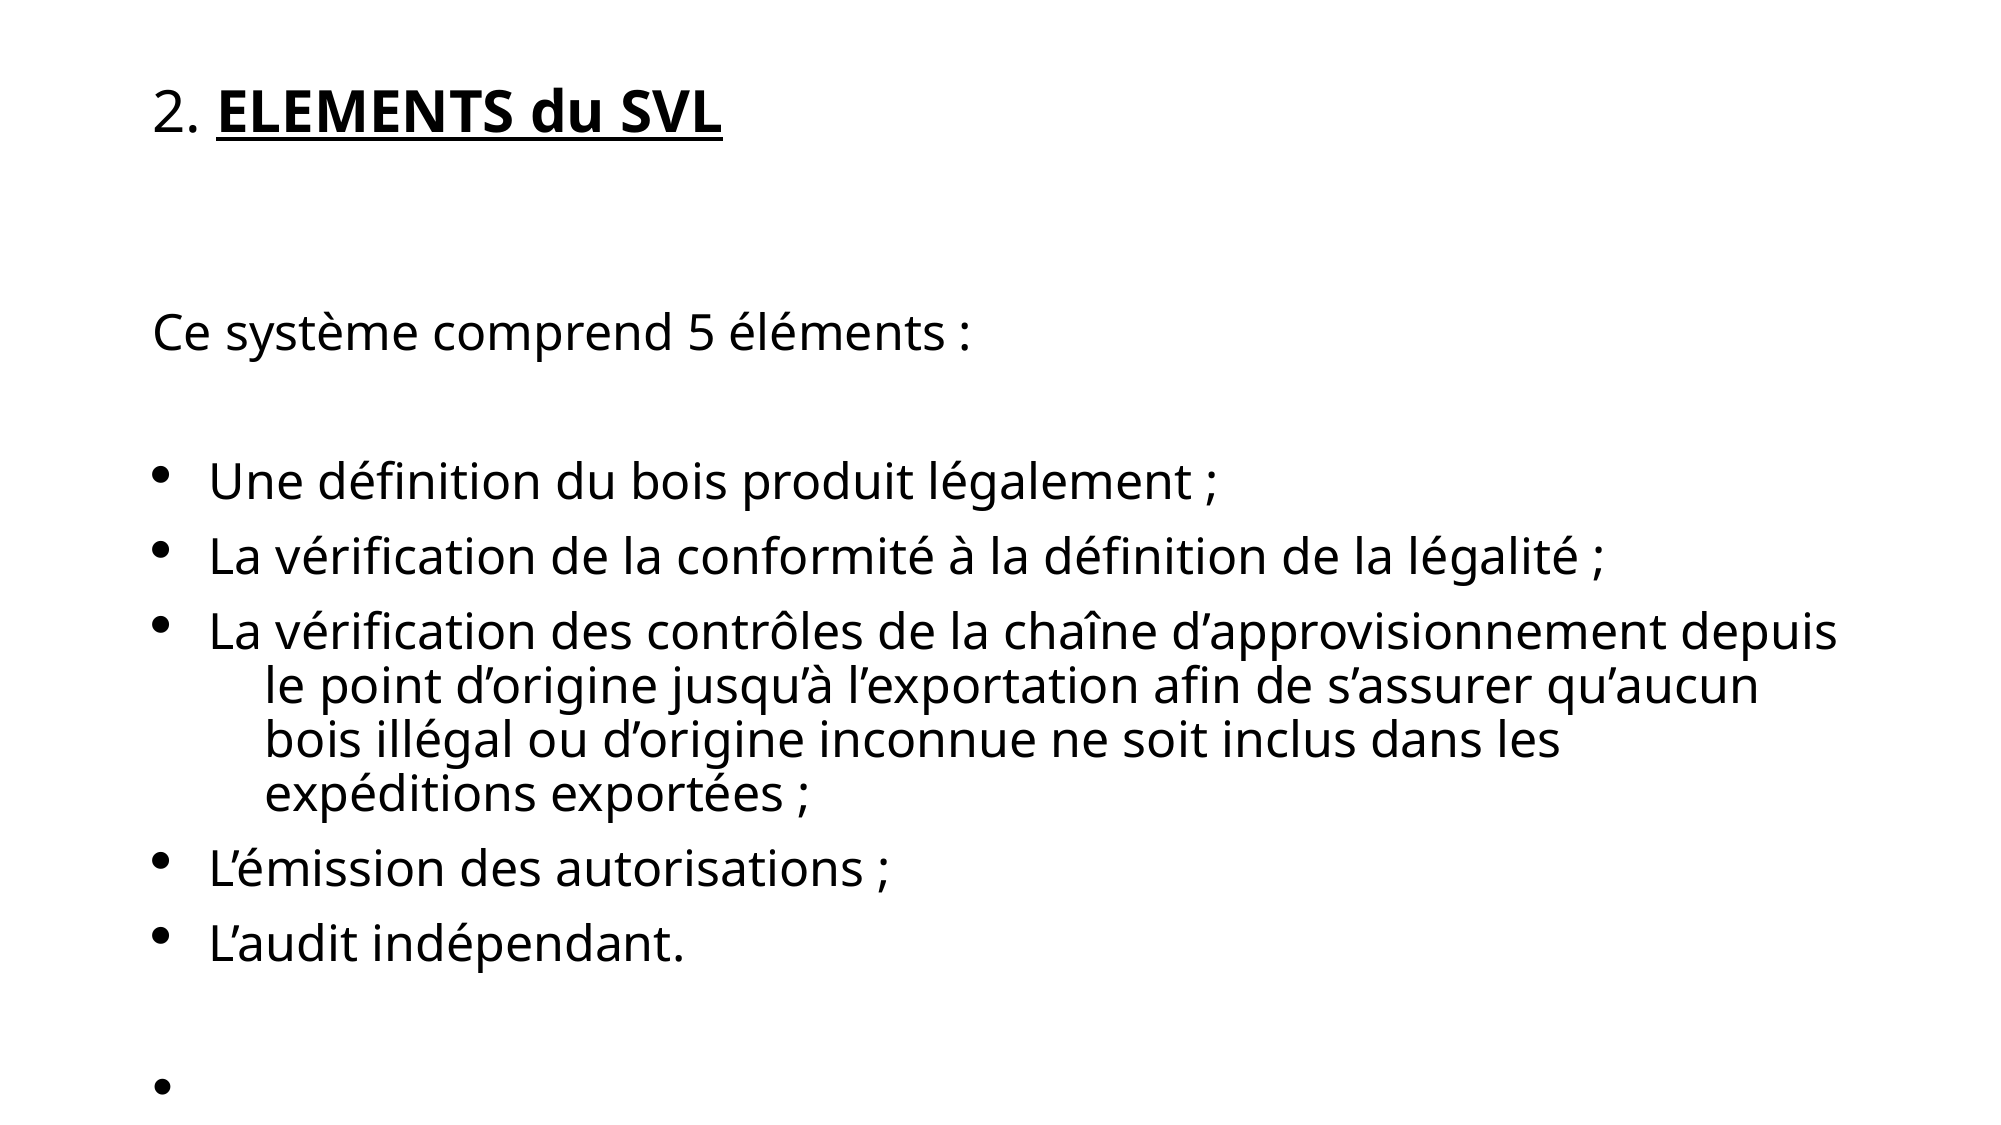

# 2. ELEMENTS du SVL
Ce système comprend 5 éléments :
Une définition du bois produit légalement ;
La vérification de la conformité à la définition de la légalité ;
La vérification des contrôles de la chaîne d’approvisionnement depuis le point d’origine jusqu’à l’exportation afin de s’assurer qu’aucun bois illégal ou d’origine inconnue ne soit inclus dans les expéditions exportées ;
L’émission des autorisations ;
L’audit indépendant.